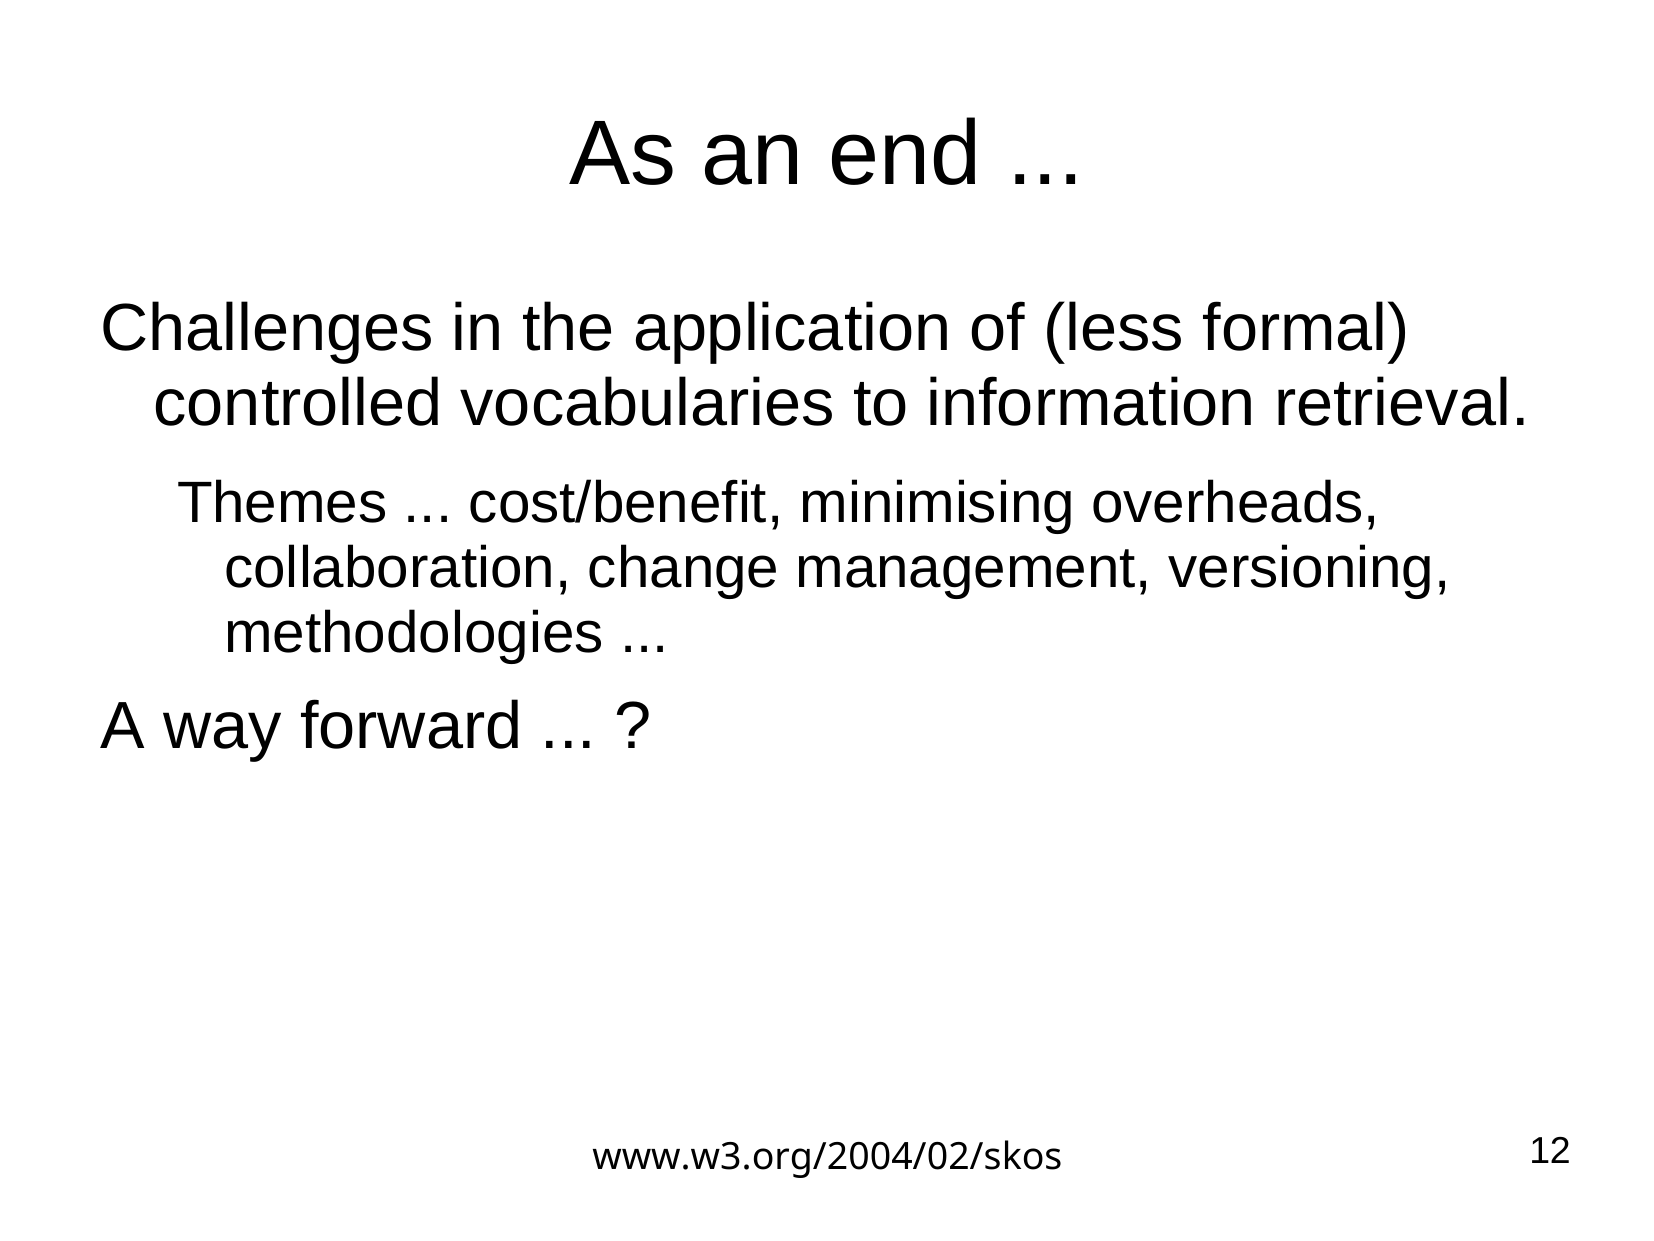

# As an end ...
Challenges in the application of (less formal) controlled vocabularies to information retrieval.
Themes ... cost/benefit, minimising overheads, collaboration, change management, versioning, methodologies ...
A way forward ... ?
www.w3.org/2004/02/skos
12